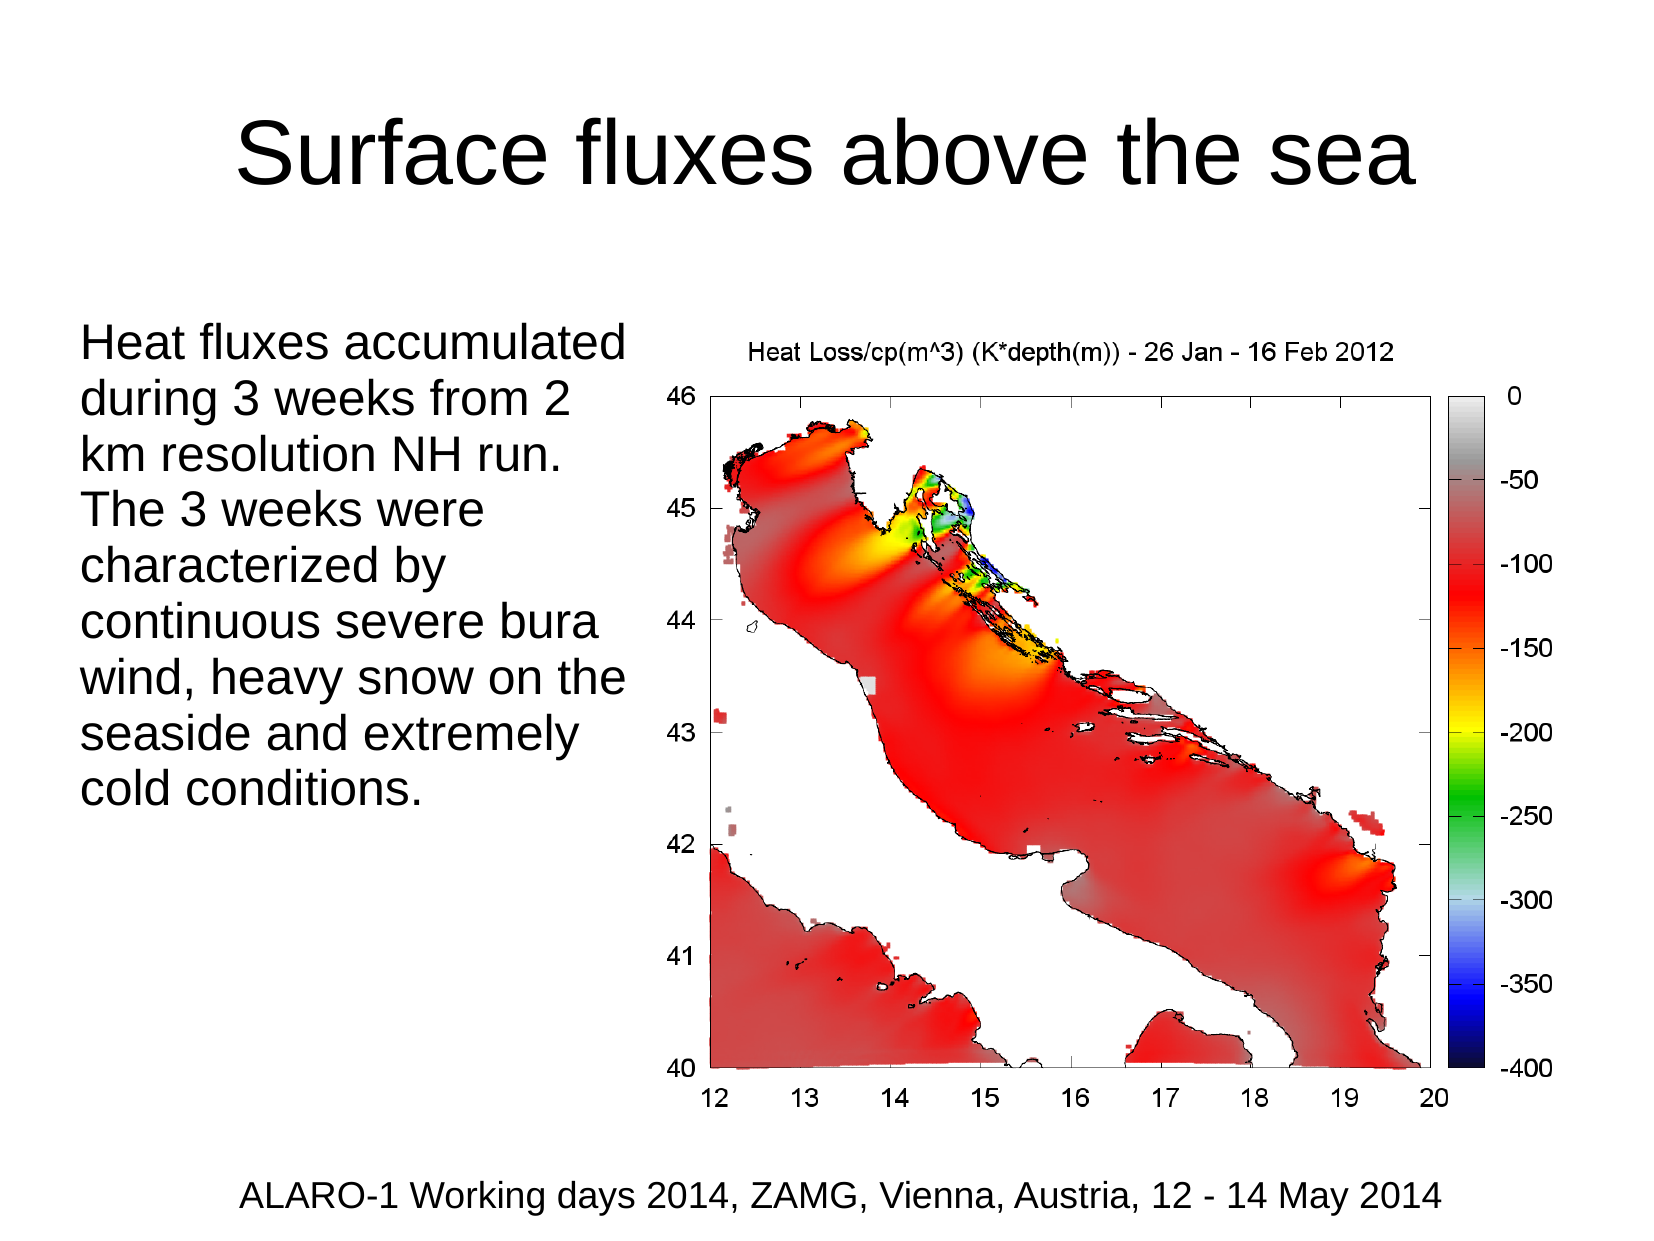

# Surface fluxes above the sea
Heat fluxes accumulated during 3 weeks from 2 km resolution NH run.
The 3 weeks were characterized by continuous severe bura wind, heavy snow on the seaside and extremely cold conditions.
ALARO-1 Working days 2014, ZAMG, Vienna, Austria, 12 - 14 May 2014